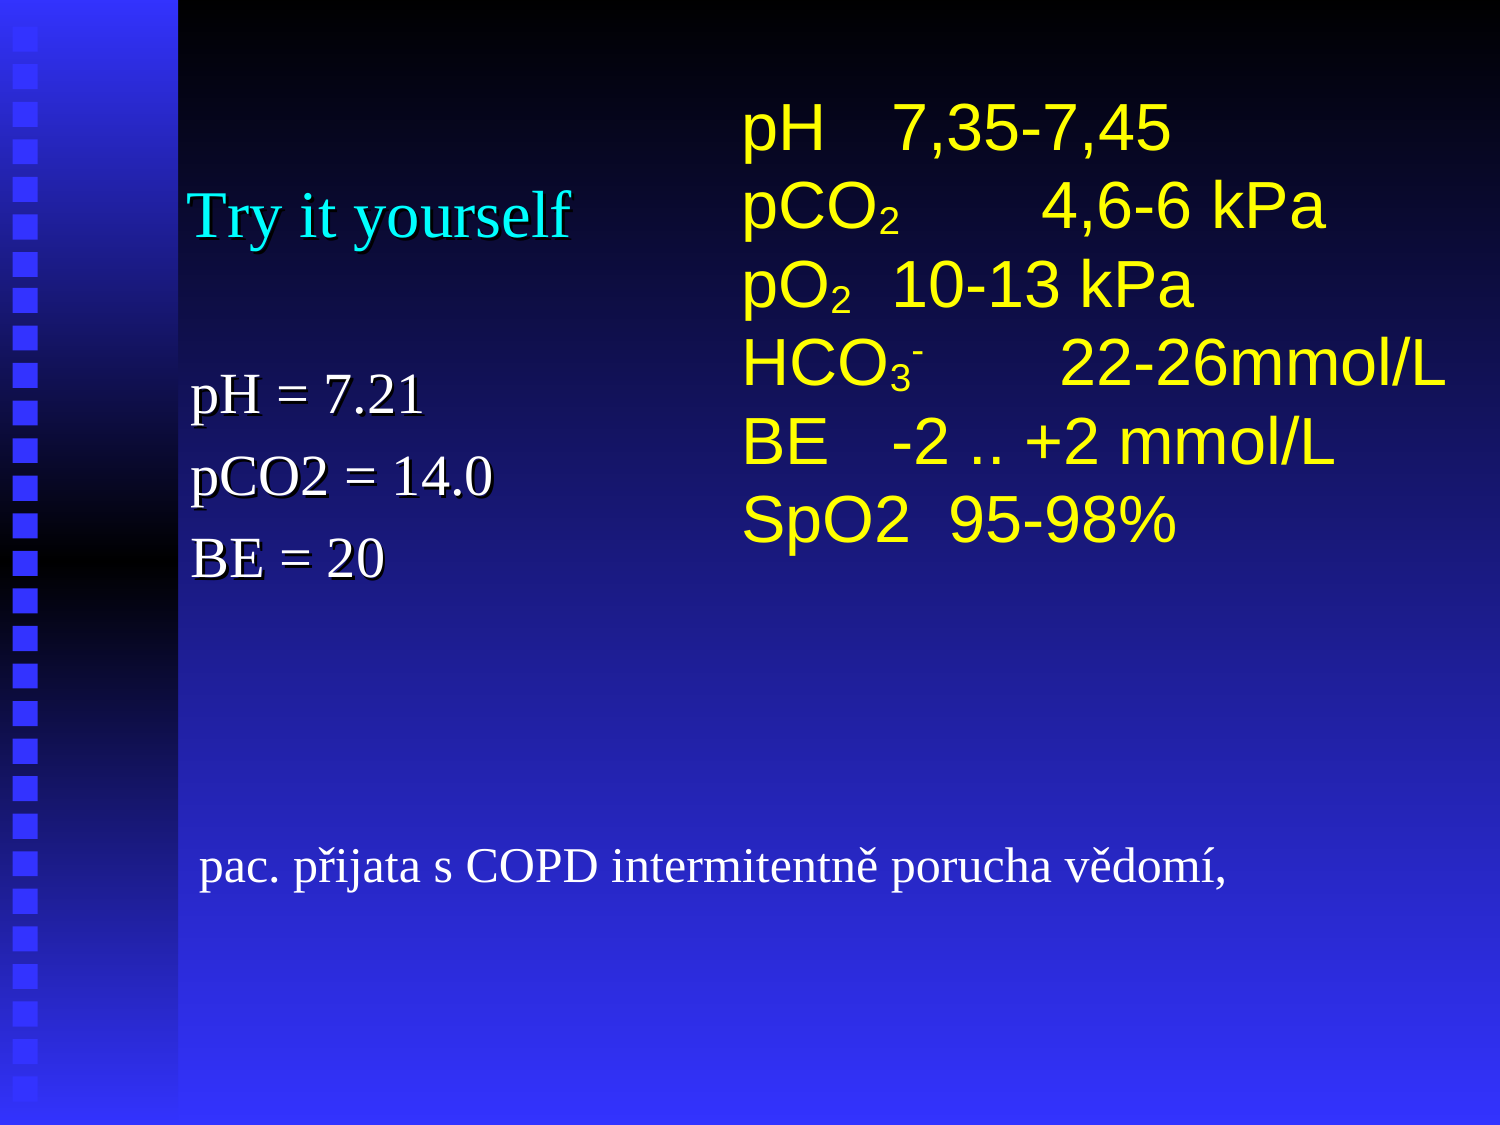

pH	7,35-7,45
pCO2	4,6-6 kPa
pO2	10-13 kPa
HCO3-	 22-26mmol/L
BE	-2 .. +2 mmol/L
SpO2 95-98%
# Try it yourself
pH = 7.21
pCO2 = 14.0
BE = 20
pac. přijata s COPD intermitentně porucha vědomí,